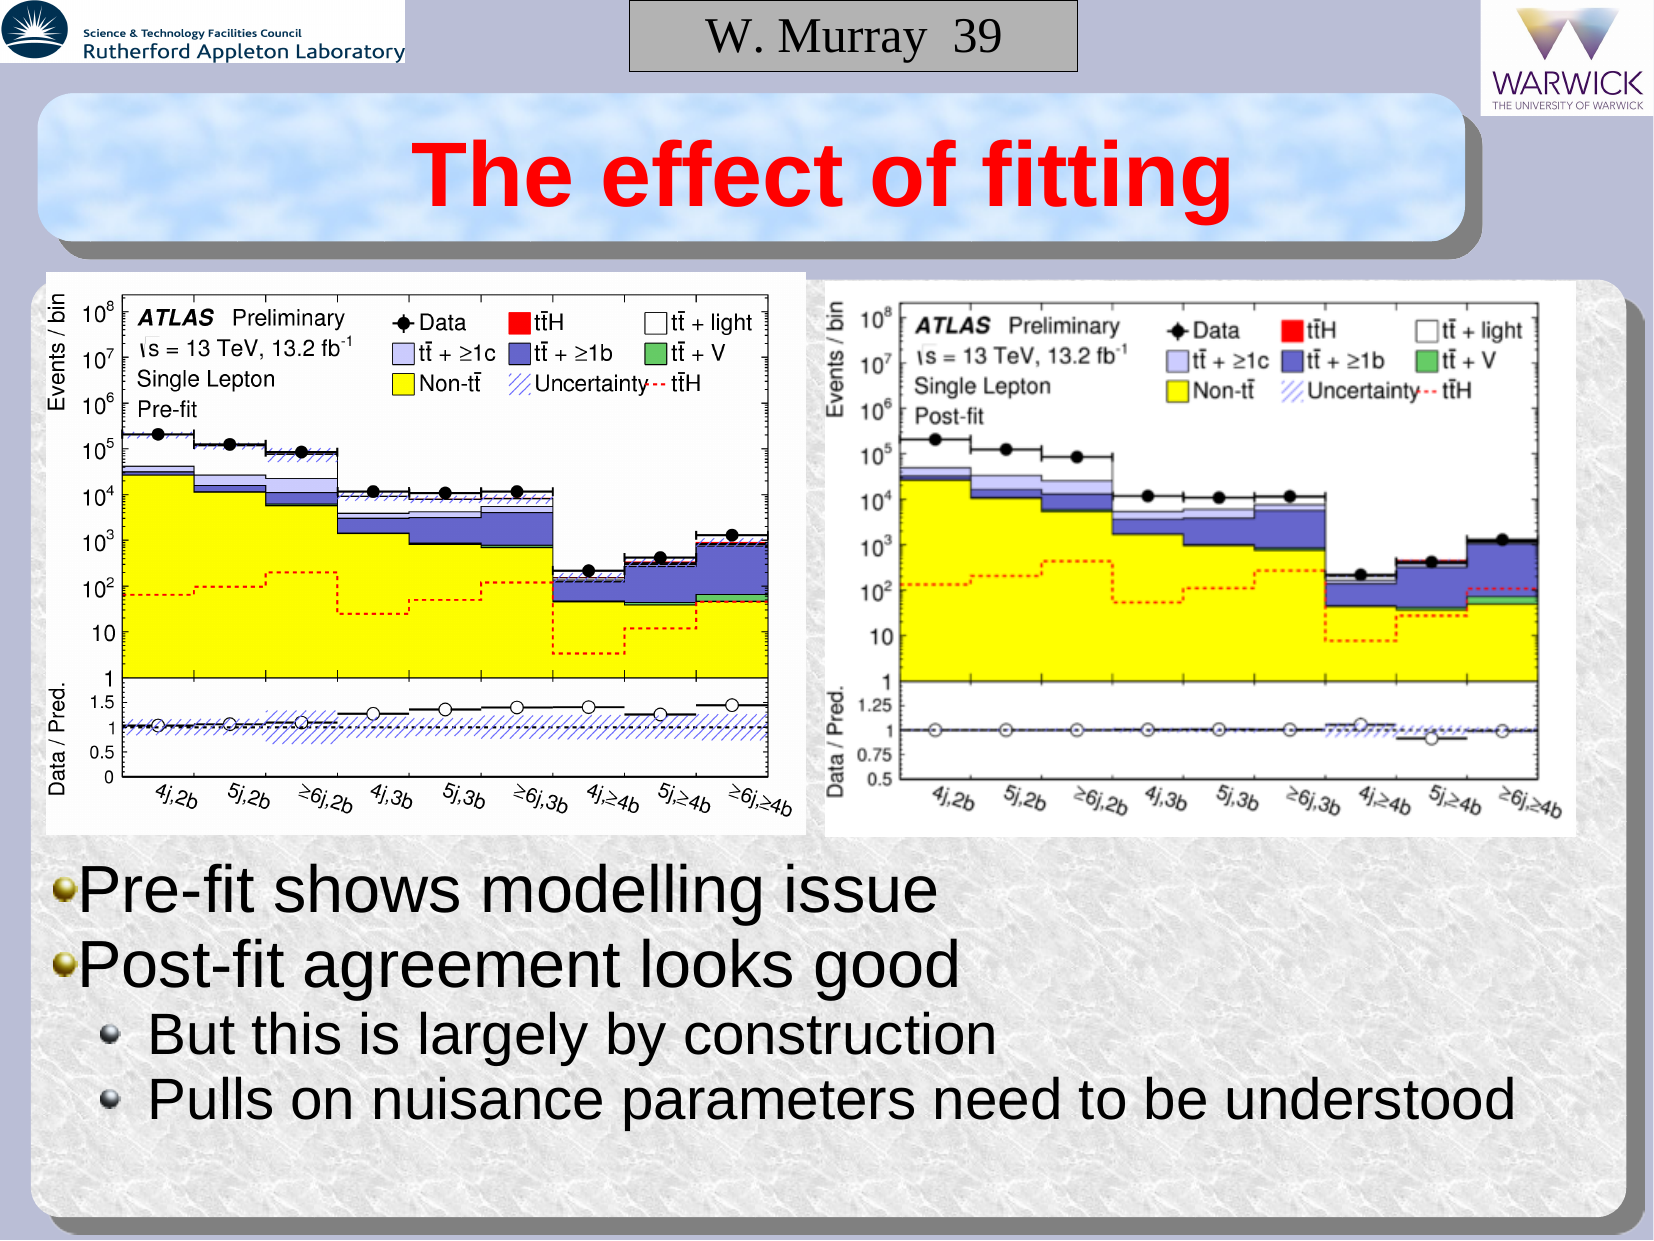

# The effect of fitting
Pre-fit shows modelling issue
Post-fit agreement looks good
But this is largely by construction
Pulls on nuisance parameters need to be understood